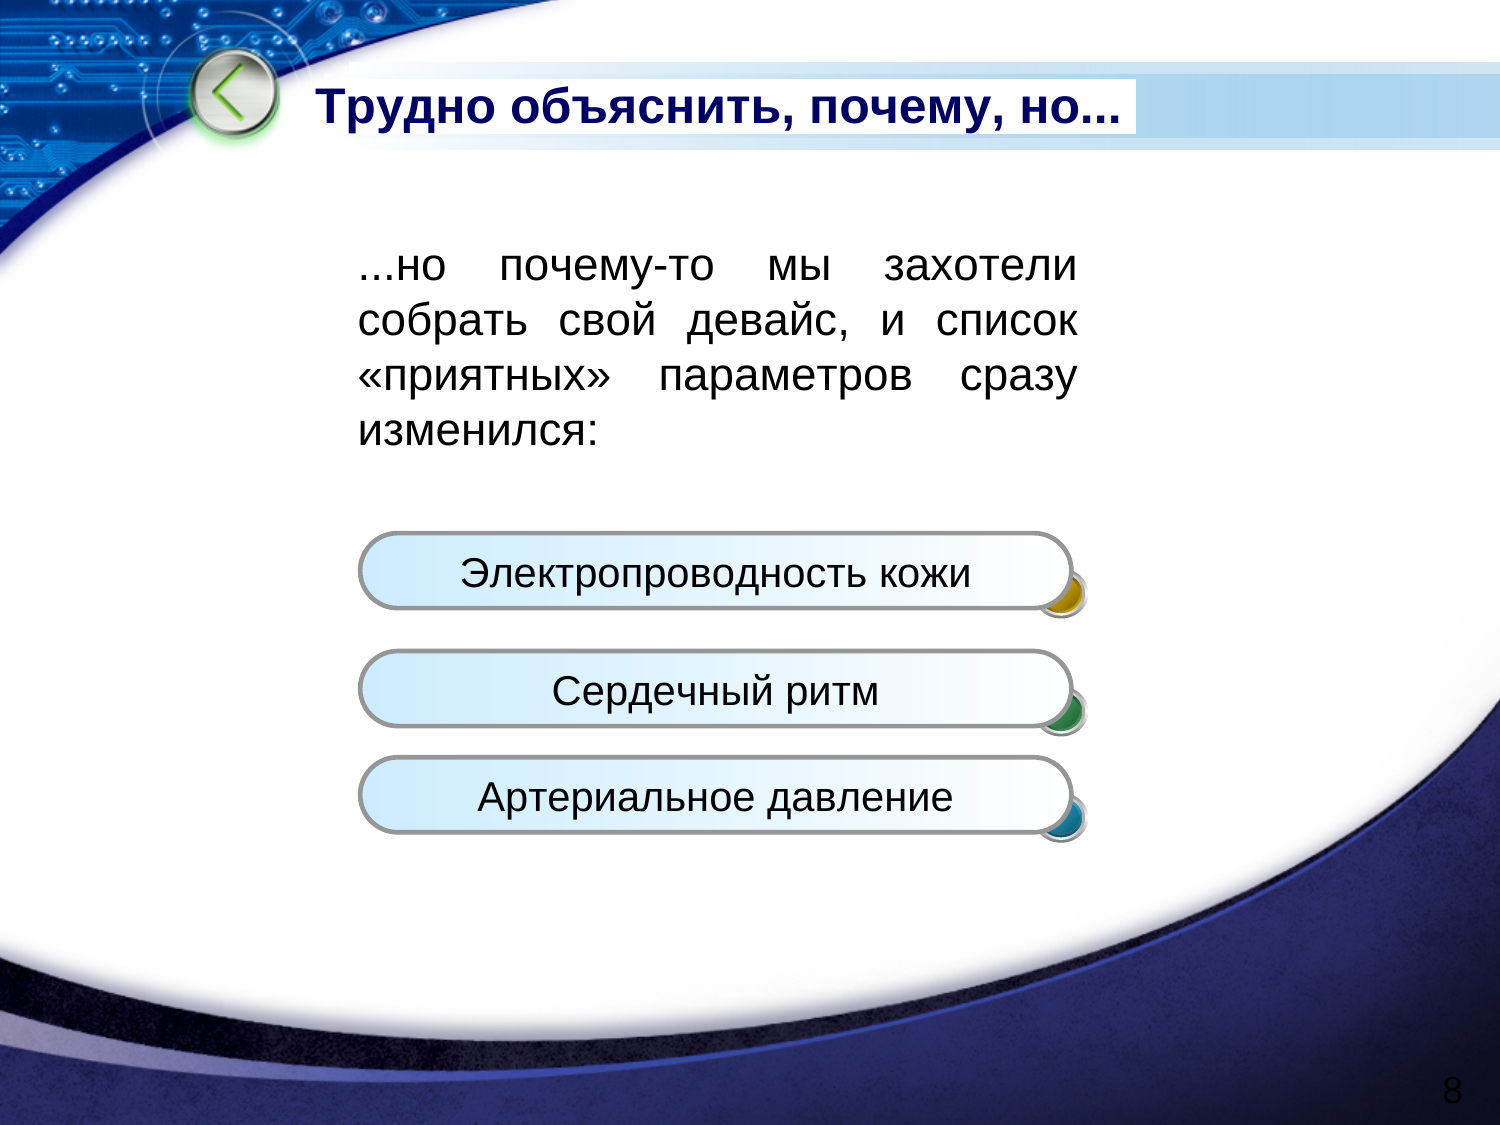

# Трудно объяснить, почему, но...
...но почему-то мы захотели собрать свой девайс, и список «приятных» параметров сразу изменился:
Электропроводность кожи
Сердечный ритм
Артериальное давление